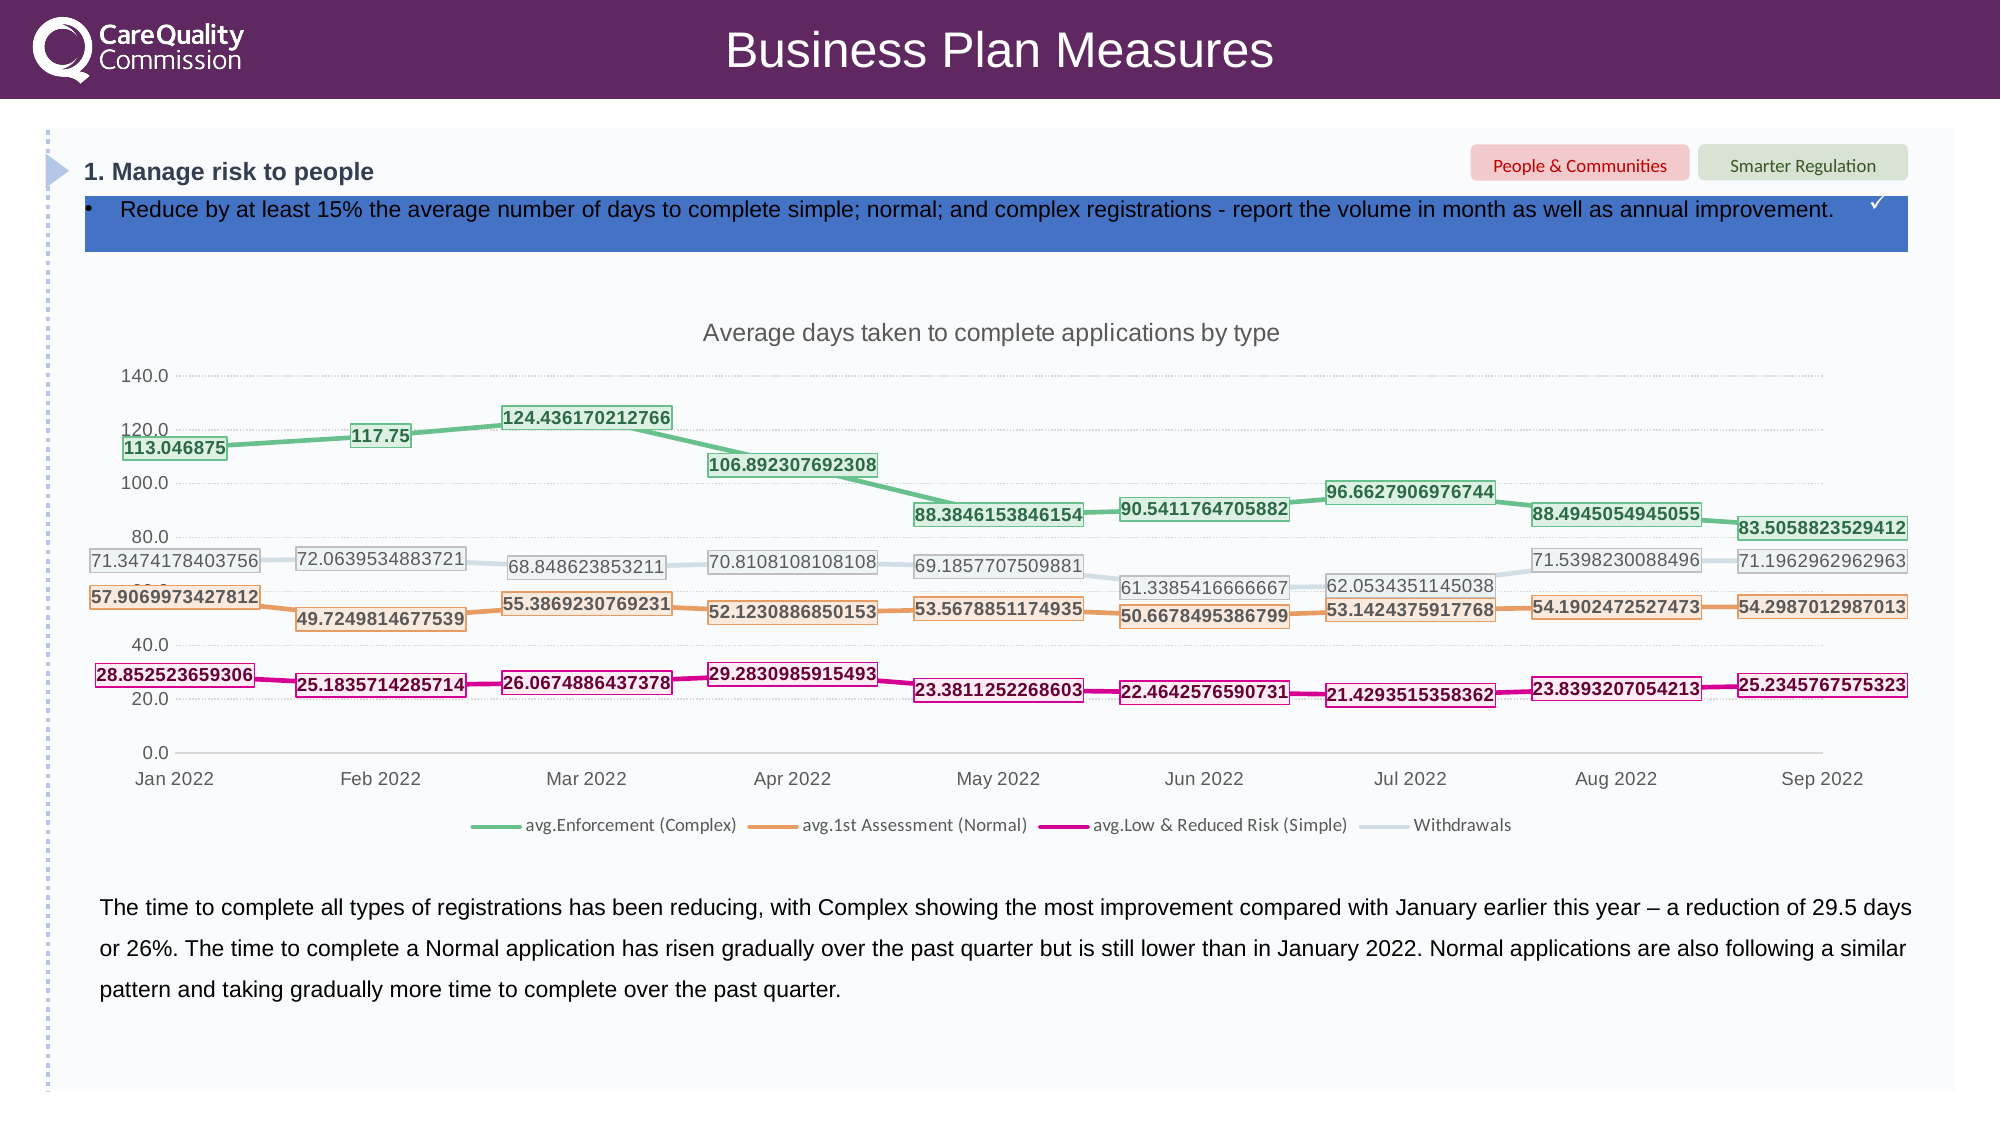

Business Plan Measures
Smarter Regulation
People & Communities
1. Manage risk to people
| Reduce by at least 15% the average number of days to complete simple; normal; and complex registrations - report the volume in month as well as annual improvement. |  |
| --- | --- |
### Chart: Average days taken to complete applications by type
| Category | avg.Enforcement (Complex) | avg.1st Assessment (Normal) | avg.Low & Reduced Risk (Simple) | Withdrawals |
|---|---|---|---|---|
| Jan 2022 | 113.046875 | 57.9069973427812 | 28.852523659306 | 71.3474178403756 |
| Feb 2022 | 117.75 | 49.7249814677539 | 25.1835714285714 | 72.0639534883721 |
| Mar 2022 | 124.436170212766 | 55.3869230769231 | 26.0674886437378 | 68.848623853211 |
| Apr 2022 | 106.892307692308 | 52.1230886850153 | 29.2830985915493 | 70.8108108108108 |
| May 2022 | 88.3846153846154 | 53.5678851174935 | 23.3811252268603 | 69.1857707509881 |
| Jun 2022 | 90.5411764705882 | 50.6678495386799 | 22.4642576590731 | 61.3385416666667 |
| Jul 2022 | 96.6627906976744 | 53.1424375917768 | 21.4293515358362 | 62.0534351145038 |
| Aug 2022 | 88.4945054945055 | 54.1902472527473 | 23.8393207054213 | 71.5398230088496 |
| Sep 2022 | 83.5058823529412 | 54.2987012987013 | 25.2345767575323 | 71.1962962962963 |The time to complete all types of registrations has been reducing, with Complex showing the most improvement compared with January earlier this year – a reduction of 29.5 days or 26%. The time to complete a Normal application has risen gradually over the past quarter but is still lower than in January 2022. Normal applications are also following a similar pattern and taking gradually more time to complete over the past quarter.